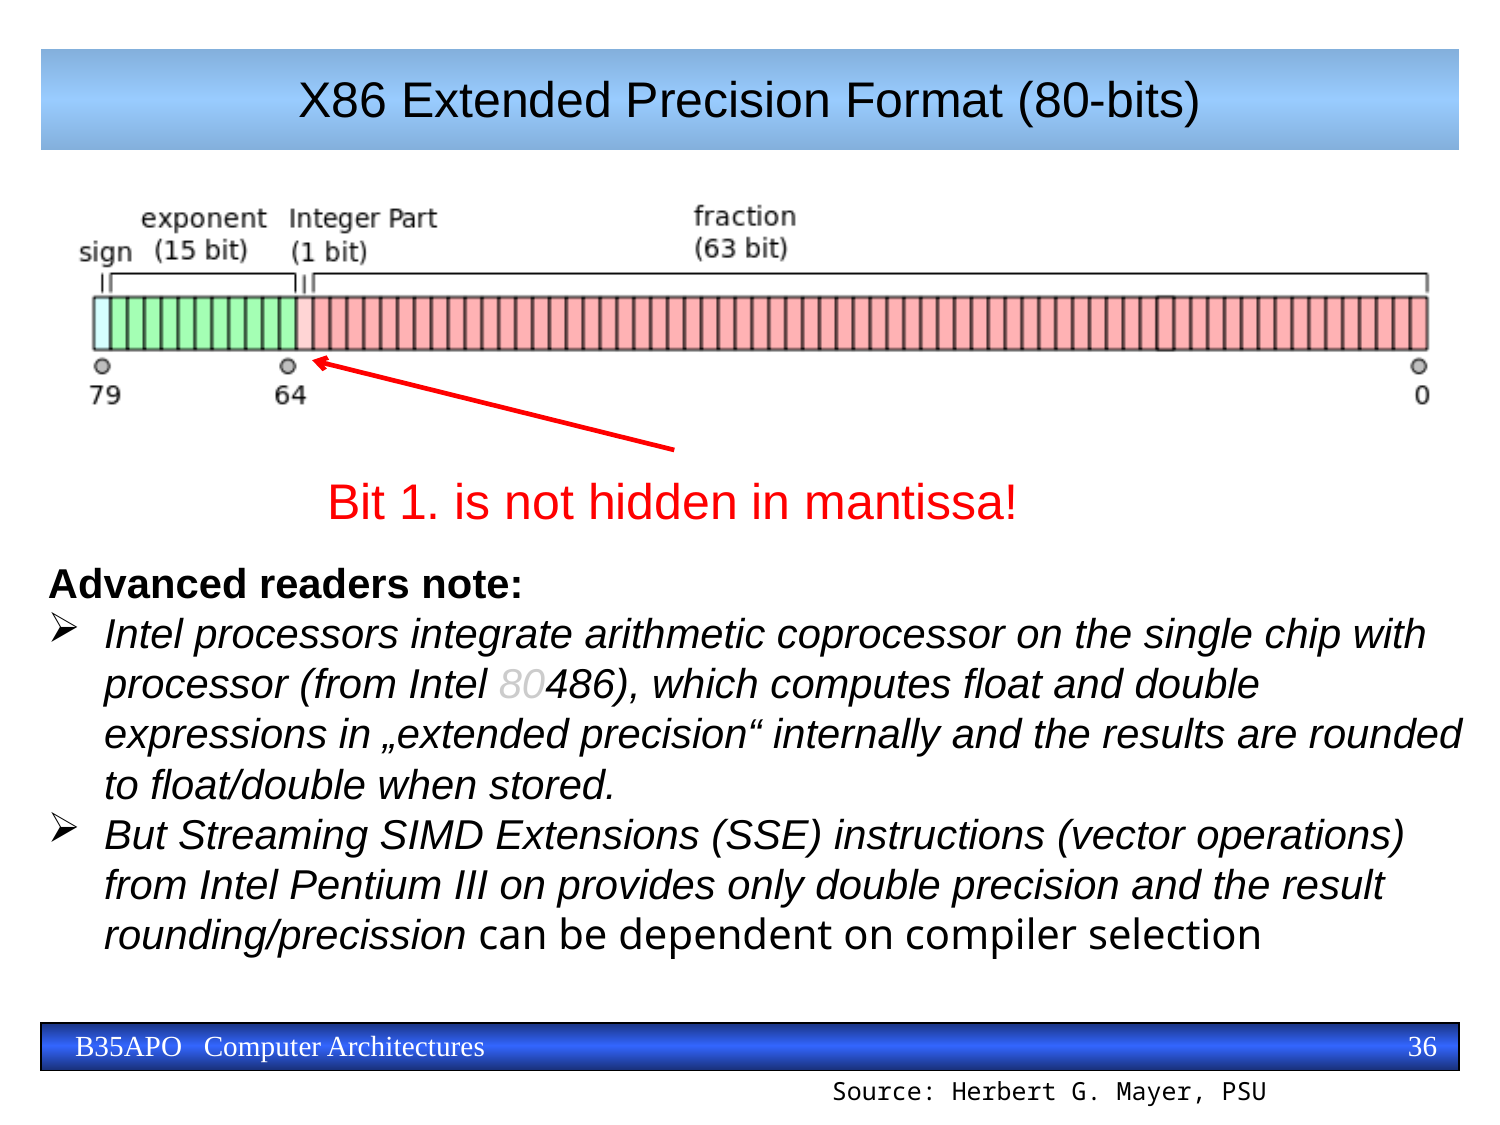

# X86 Extended Precision Format (80-bits)
Bit 1. is not hidden in mantissa!
Advanced readers note:
Intel processors integrate arithmetic coprocessor on the single chip with processor (from Intel 80486), which computes float and double expressions in „extended precision“ internally and the results are rounded to float/double when stored.
But Streaming SIMD Extensions (SSE) instructions (vector operations) from Intel Pentium III on provides only double precision and the result rounding/precission can be dependent on compiler selection
B35APO Computer Architectures
36
Source: Herbert G. Mayer, PSU